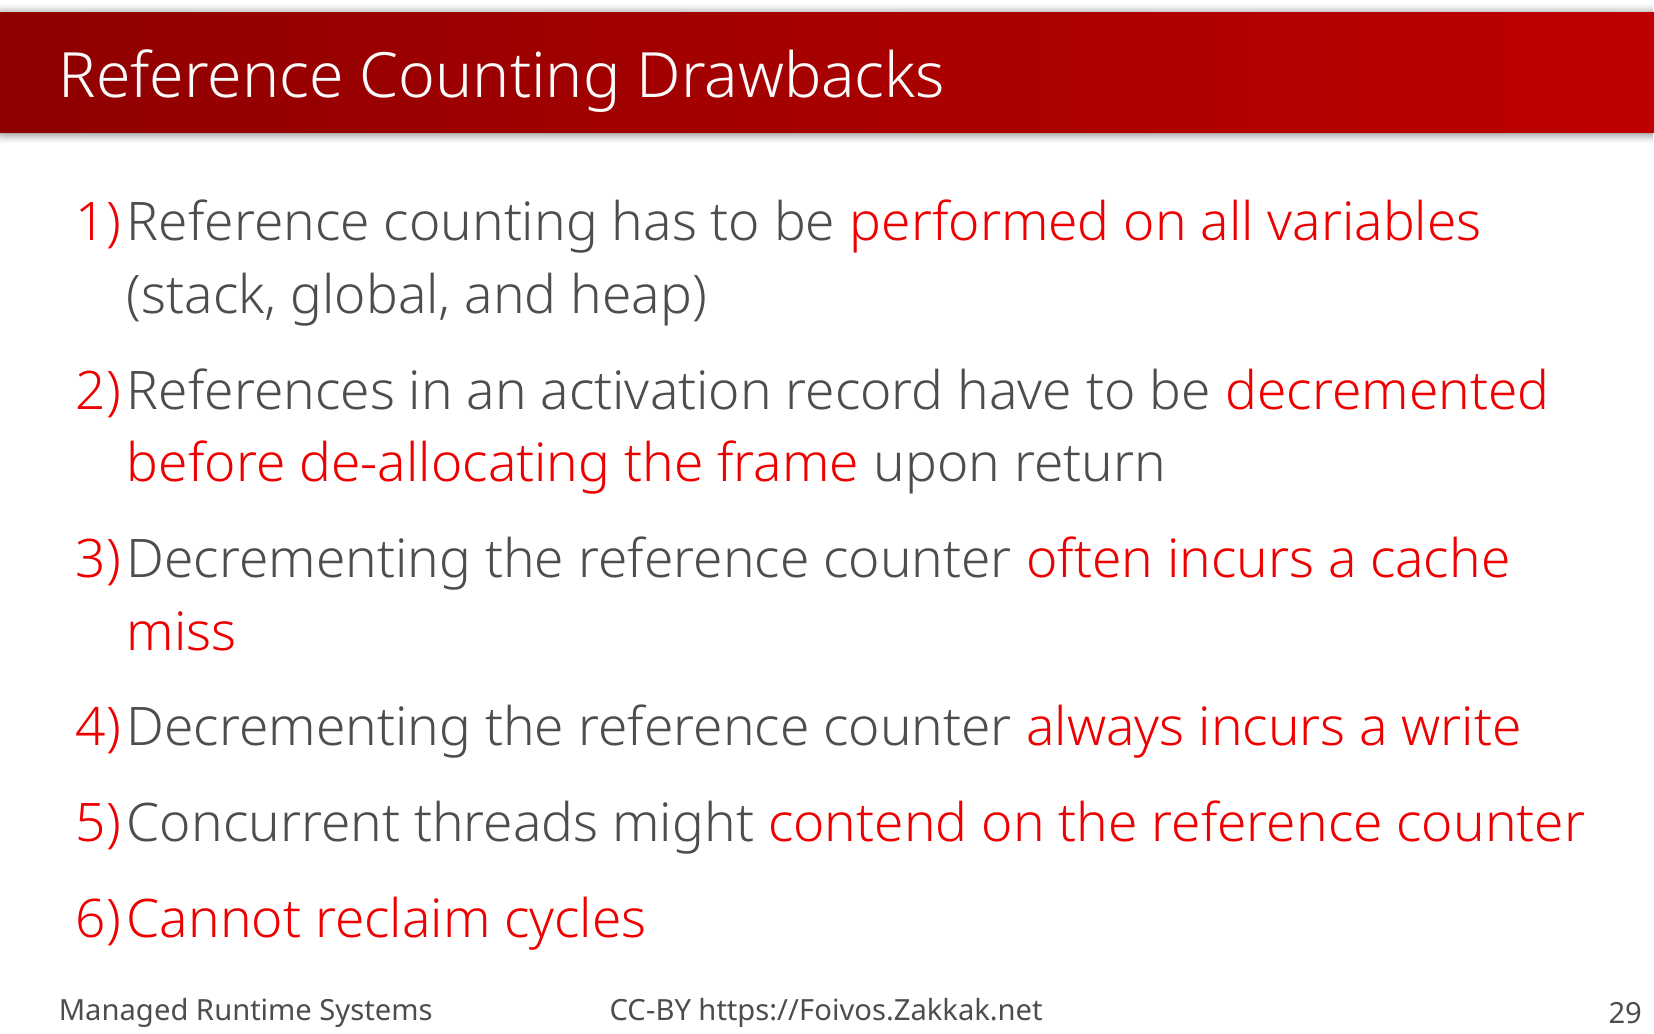

# Reference Counting Drawbacks
Reference counting has to be performed on all variables
(stack, global, and heap)
References in an activation record have to be decremented before de-allocating the frame upon return
Decrementing the reference counter often incurs a cache miss
Decrementing the reference counter always incurs a write
Concurrent threads might contend on the reference counter
Cannot reclaim cycles
Managed Runtime Systems
CC-BY https://Foivos.Zakkak.net
29